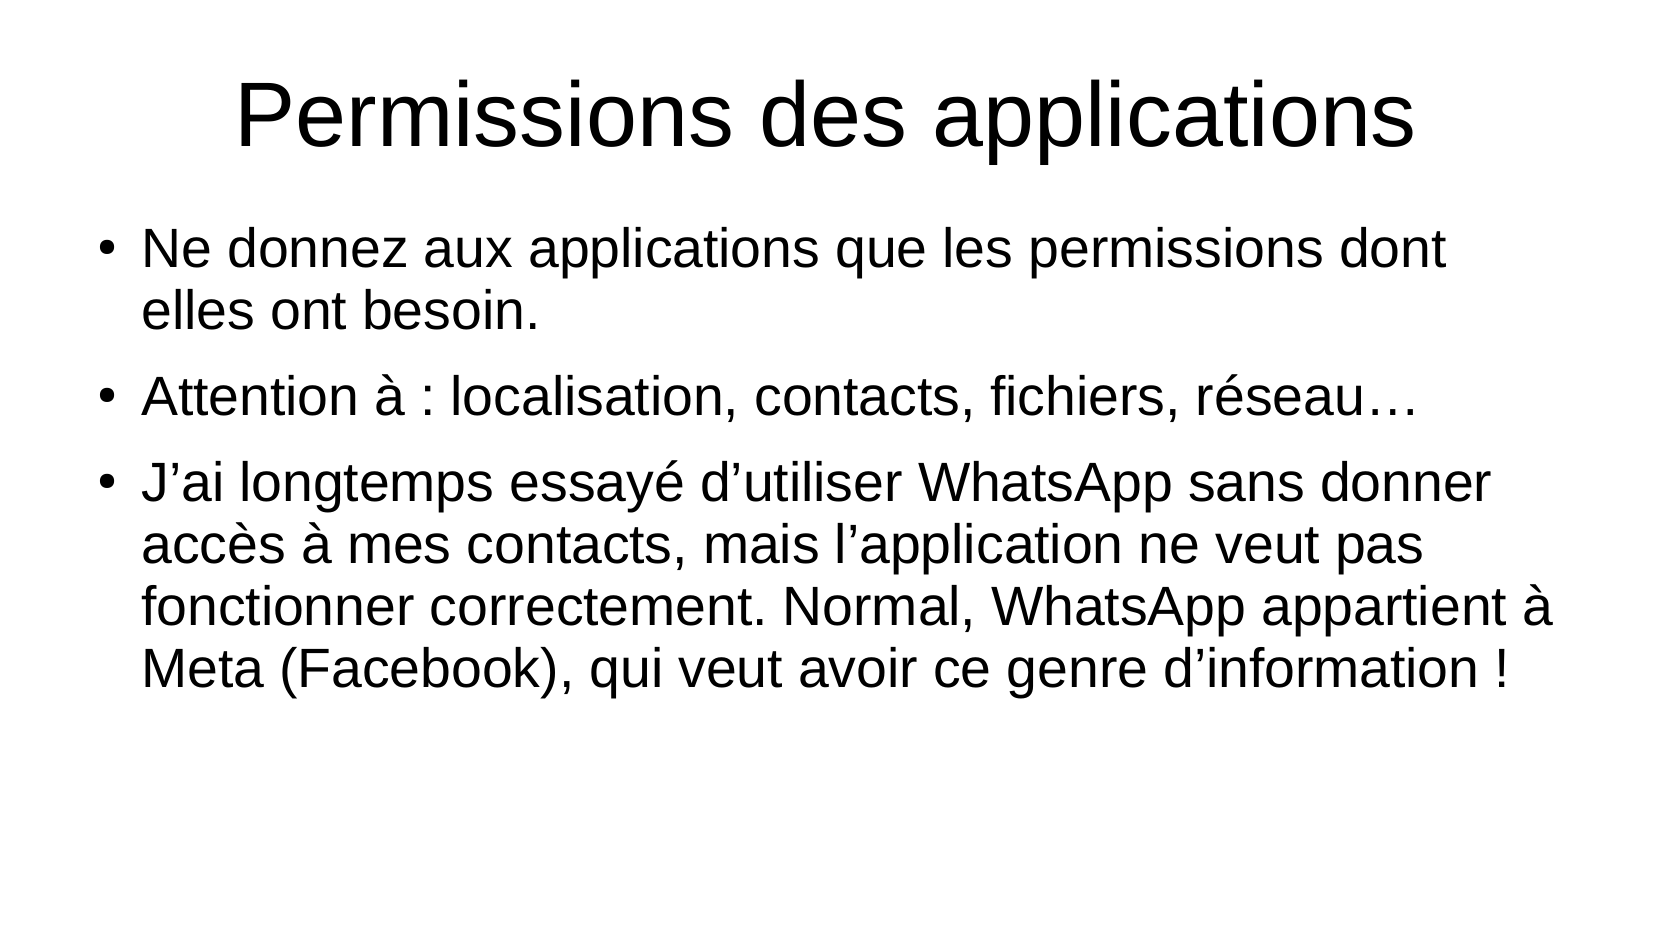

# Permissions des applications
Ne donnez aux applications que les permissions dont elles ont besoin.
Attention à : localisation, contacts, fichiers, réseau…
J’ai longtemps essayé d’utiliser WhatsApp sans donner accès à mes contacts, mais l’application ne veut pas fonctionner correctement. Normal, WhatsApp appartient à Meta (Facebook), qui veut avoir ce genre d’information !